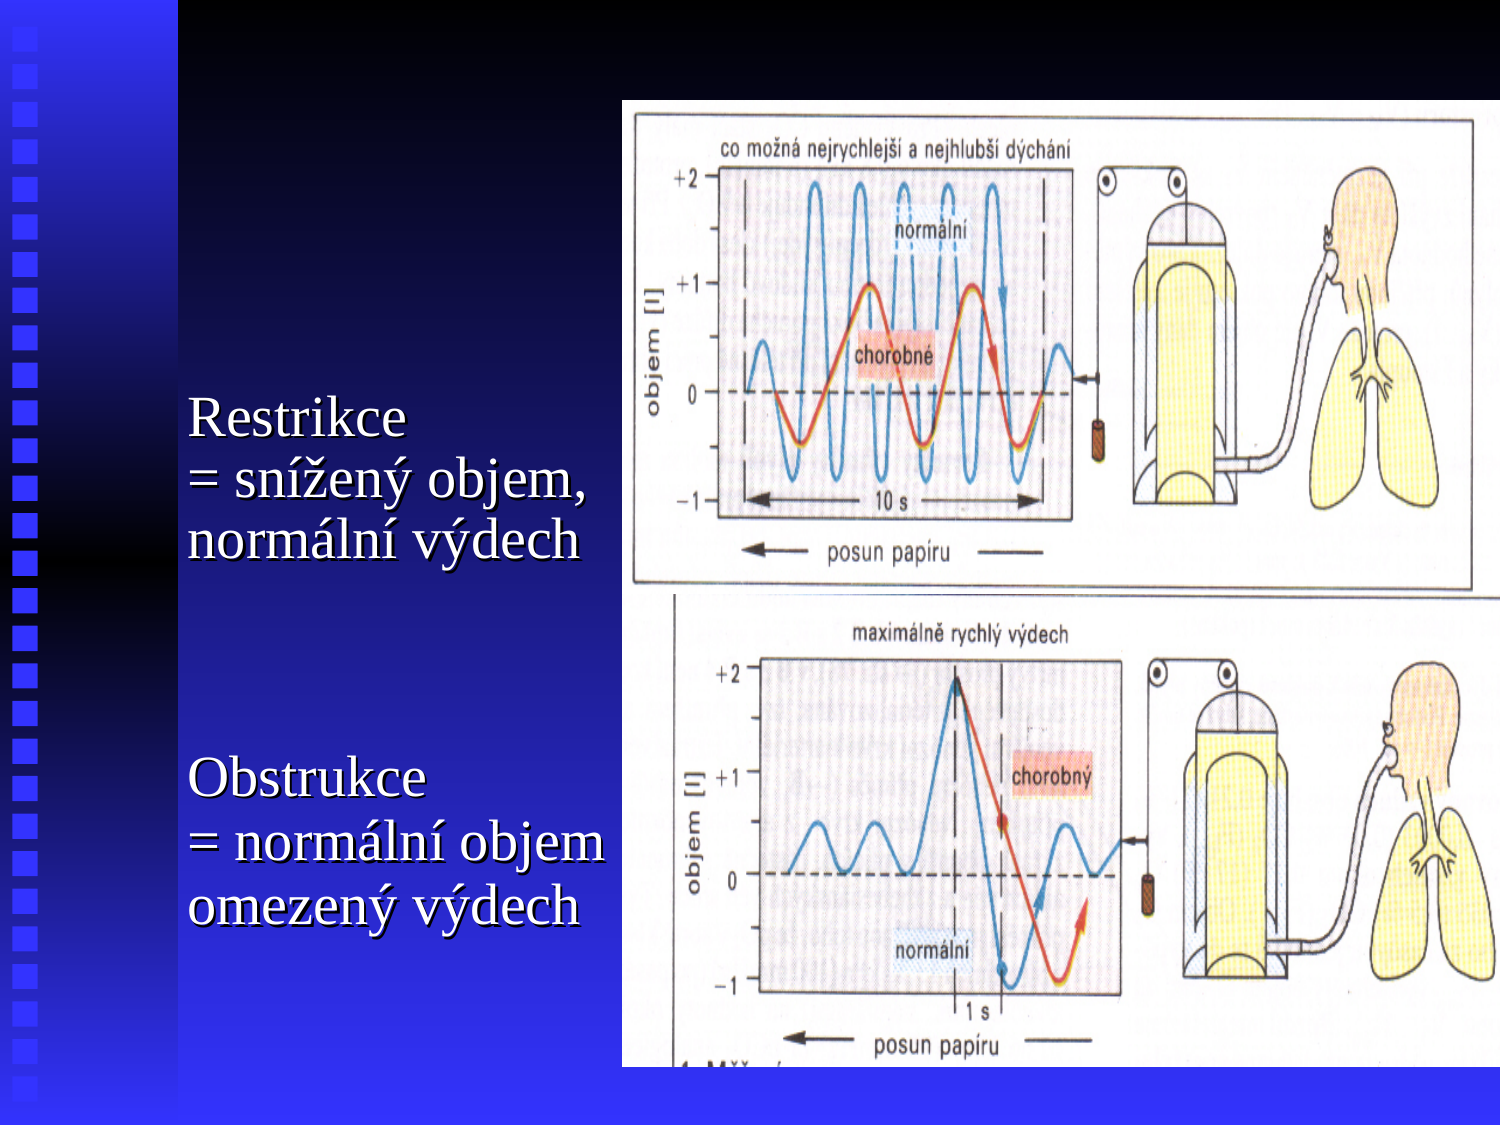

#
Restrikce
= snížený objem,
normální výdech
Obstrukce
= normální objem
omezený výdech